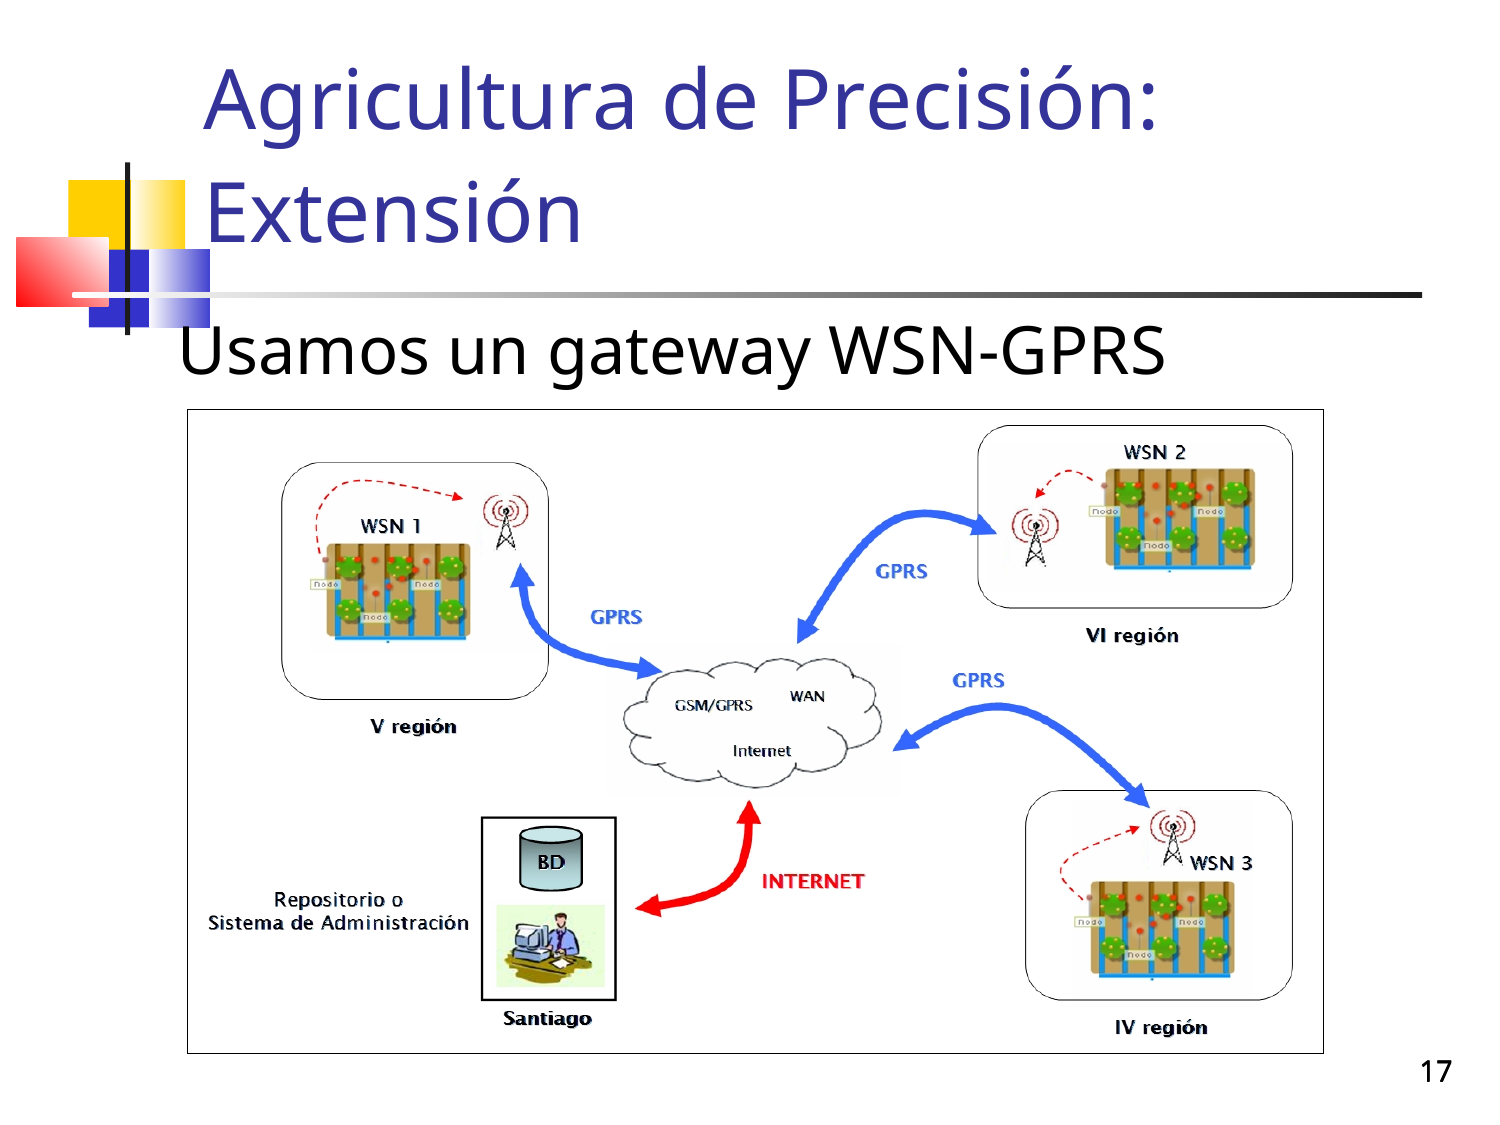

# Agricultura de Precisión: Extensión
Usamos un gateway WSN-GPRS
17